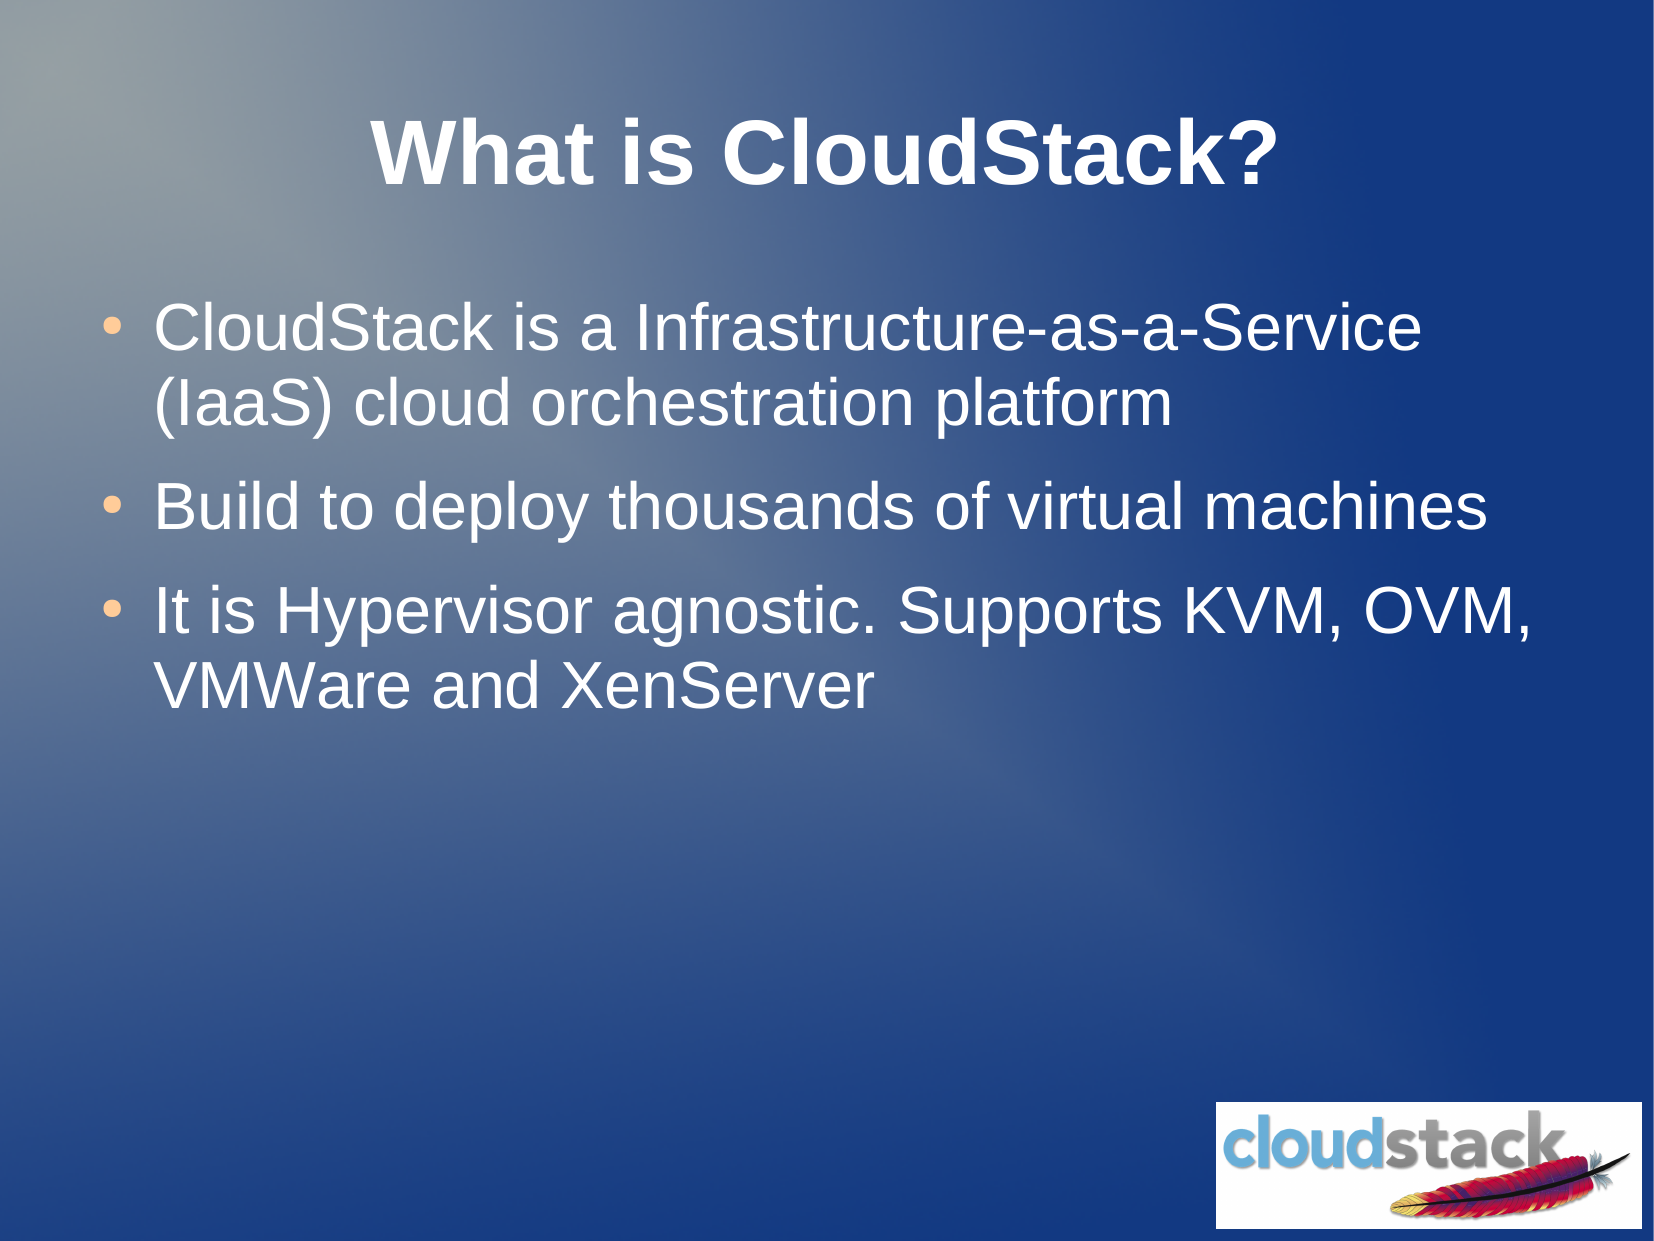

# What is CloudStack?
CloudStack is a Infrastructure-as-a-Service (IaaS) cloud orchestration platform
Build to deploy thousands of virtual machines
It is Hypervisor agnostic. Supports KVM, OVM, VMWare and XenServer